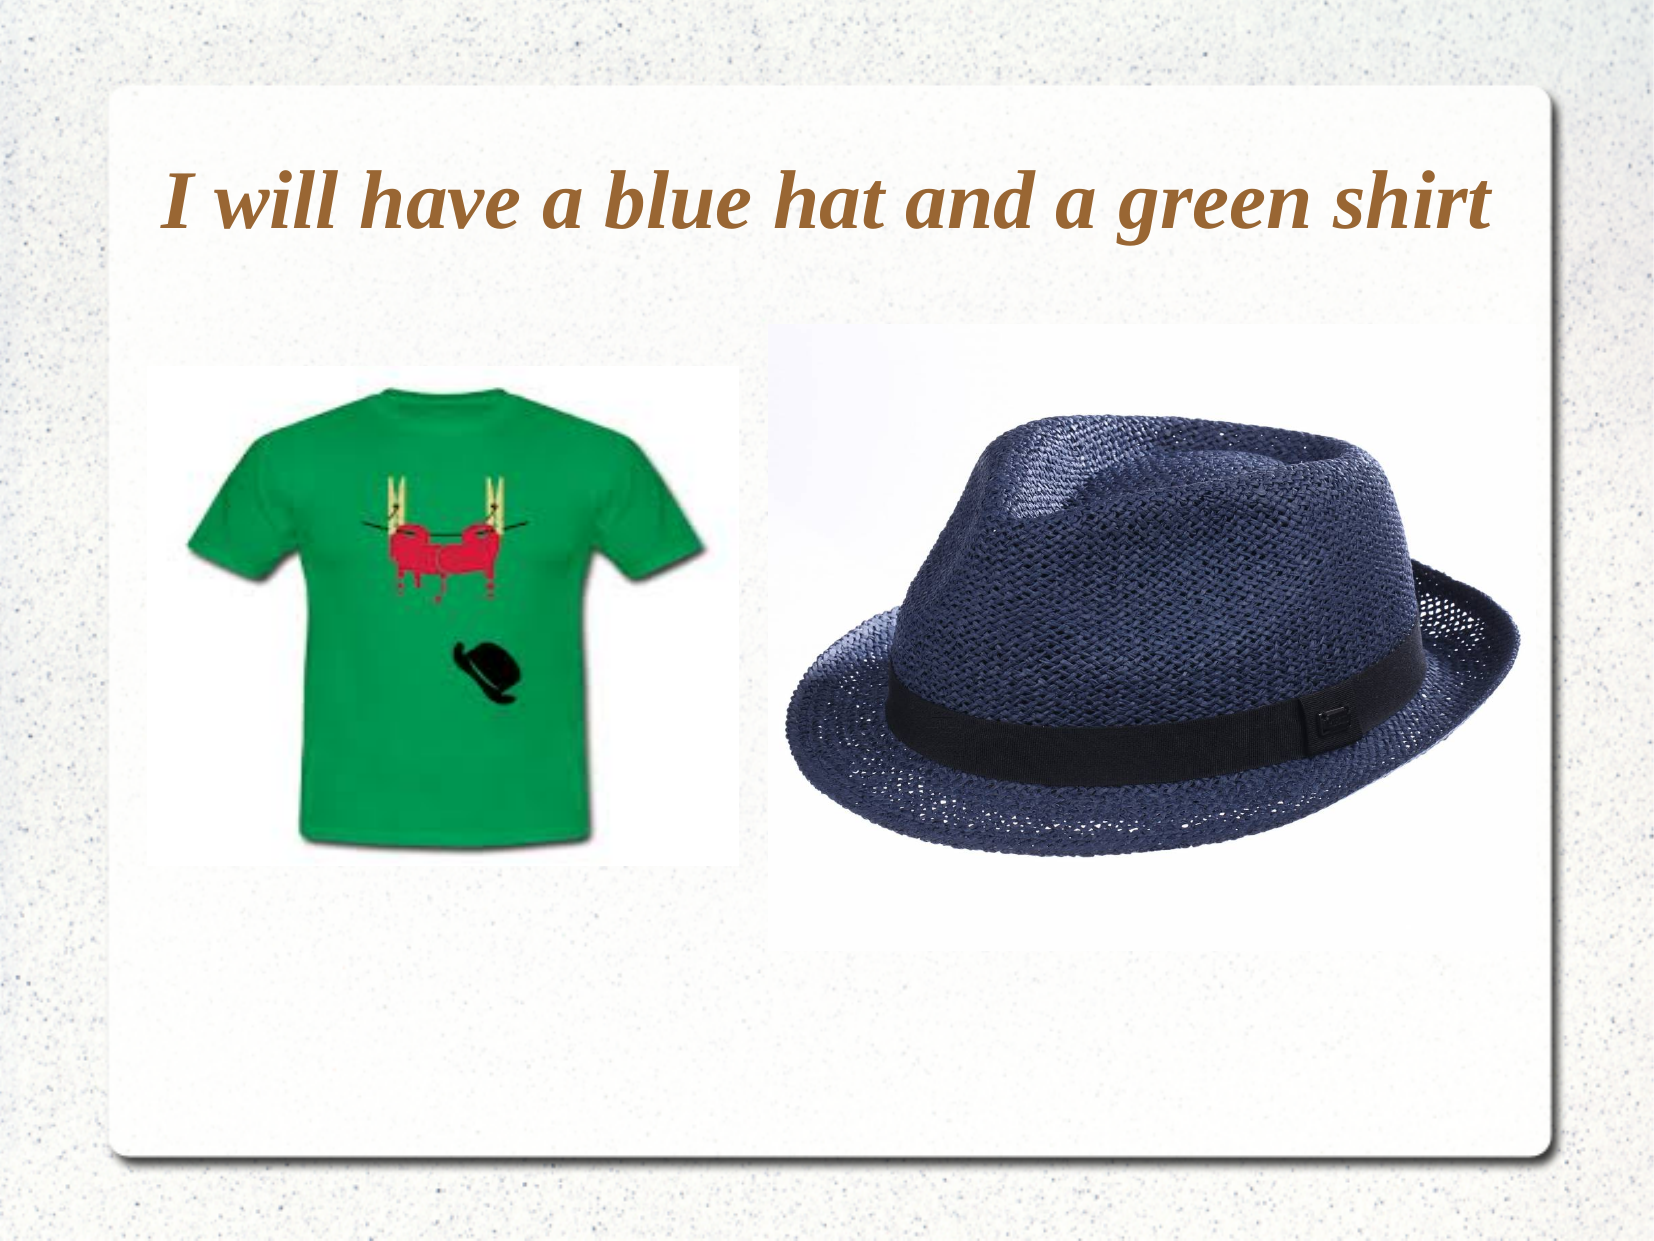

# I will have a blue hat and a green shirt